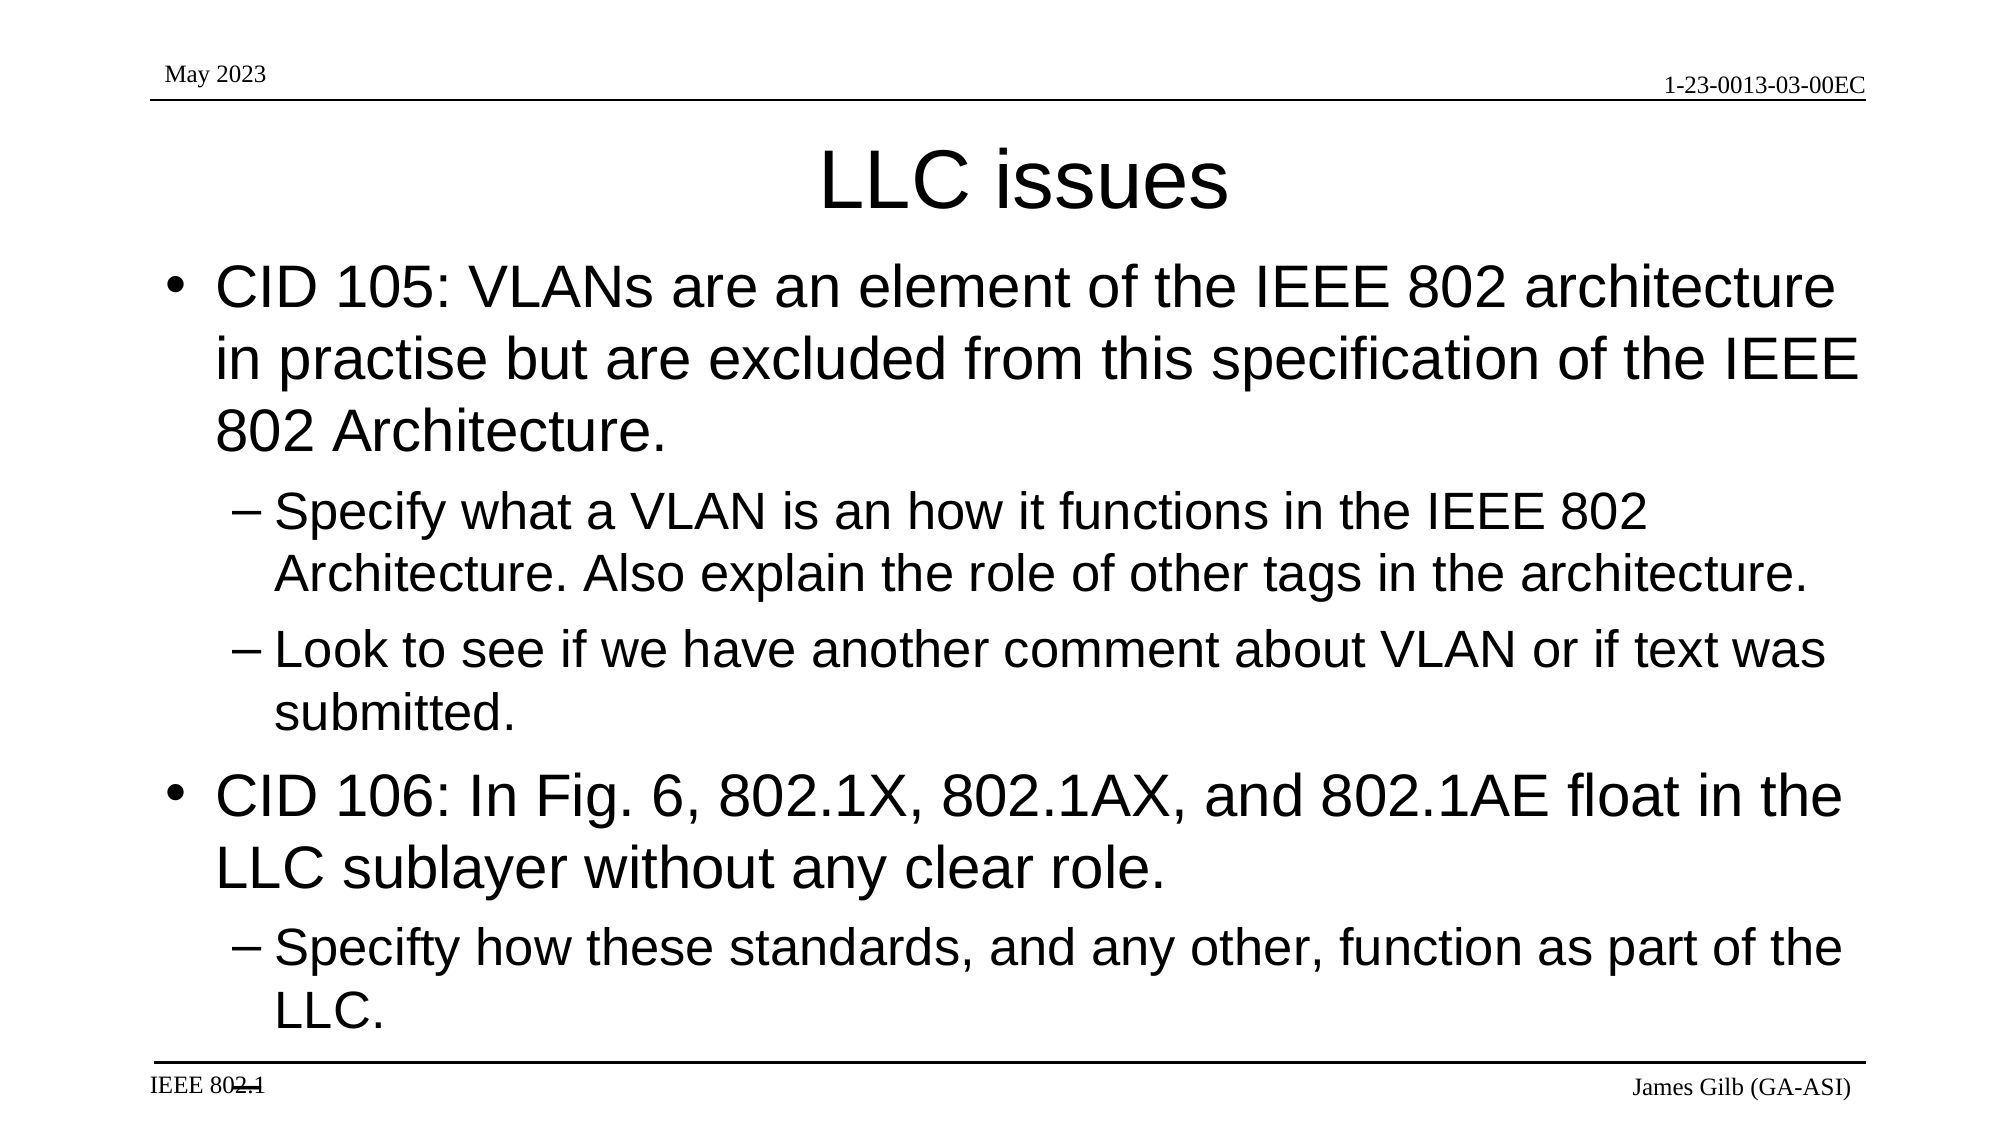

# LLC issues
CID 105: VLANs are an element of the IEEE 802 architecture in practise but are excluded from this specification of the IEEE 802 Architecture.
Specify what a VLAN is an how it functions in the IEEE 802 Architecture. Also explain the role of other tags in the architecture.
Look to see if we have another comment about VLAN or if text was submitted.
CID 106: In Fig. 6, 802.1X, 802.1AX, and 802.1AE float in the LLC sublayer without any clear role.
Specifty how these standards, and any other, function as part of the LLC.